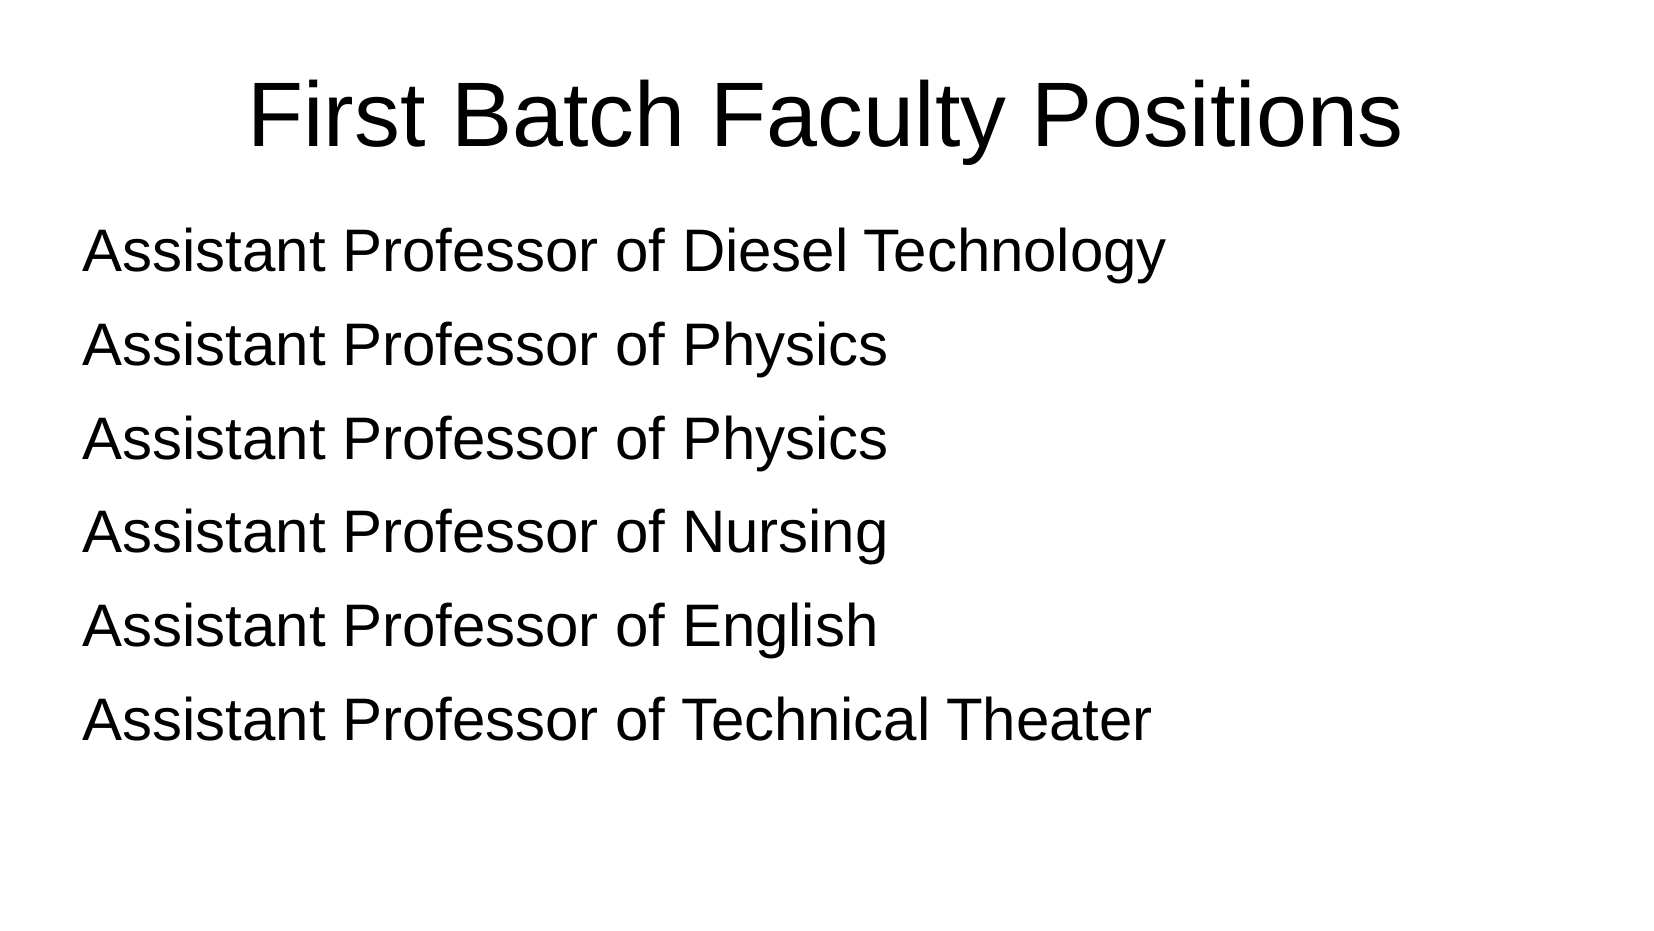

# First Batch Faculty Positions
Assistant Professor of Diesel Technology
Assistant Professor of Physics
Assistant Professor of Physics
Assistant Professor of Nursing
Assistant Professor of English
Assistant Professor of Technical Theater